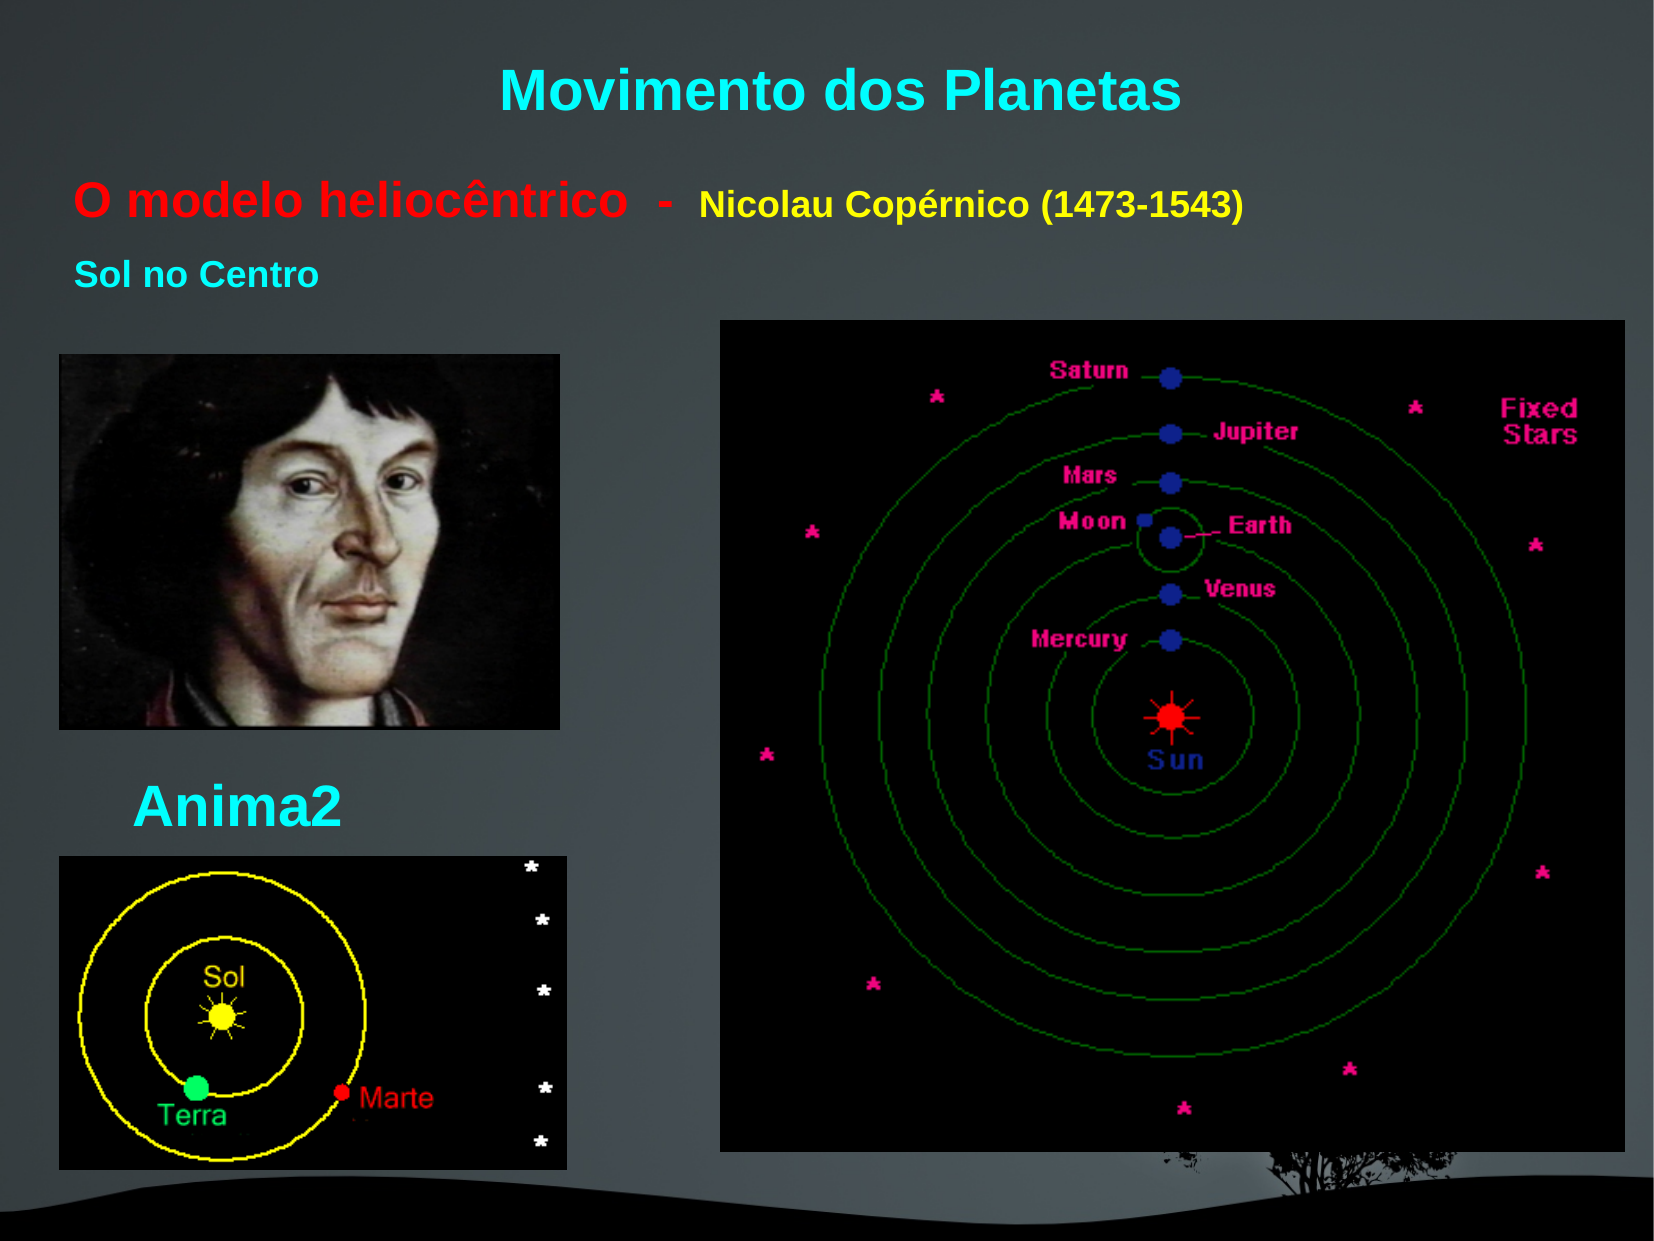

Movimento dos Planetas
O modelo heliocêntrico - Nicolau Copérnico (1473-1543)
Sol no Centro
Anima2